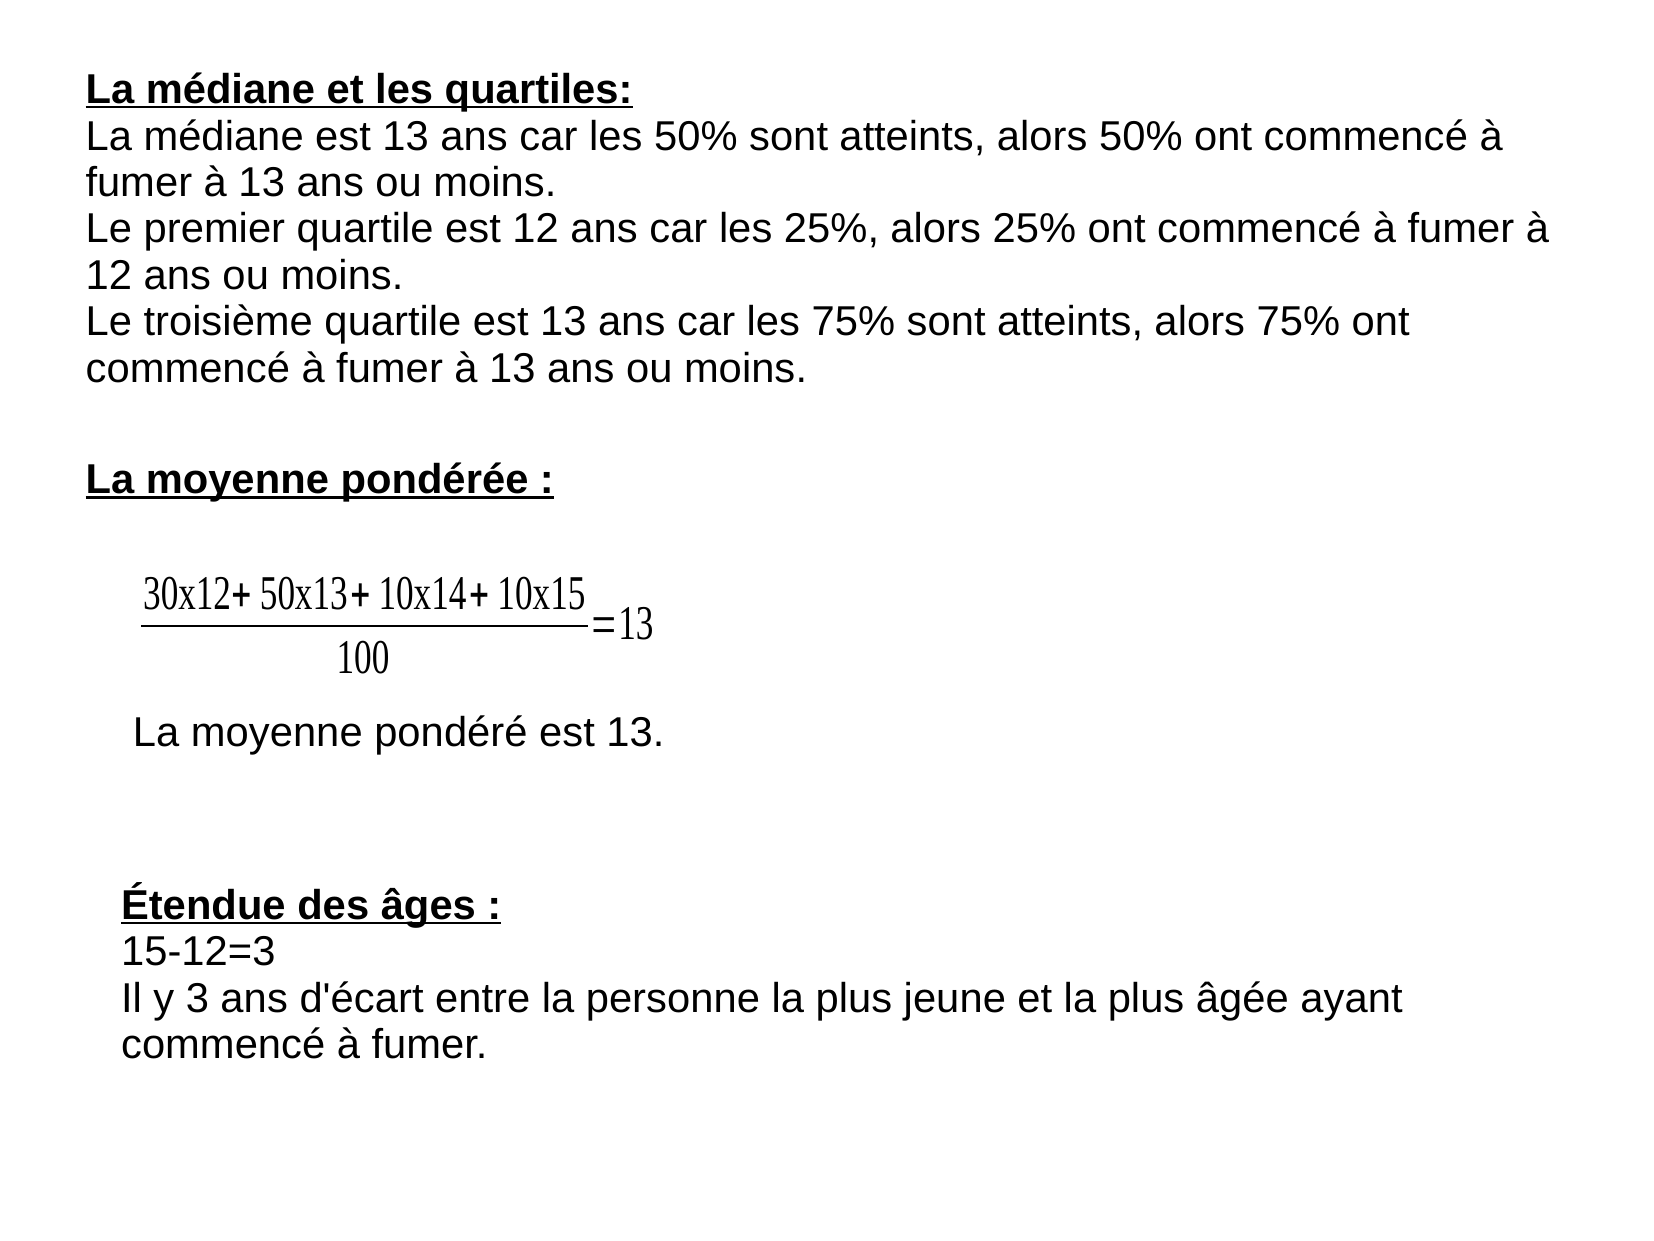

La médiane et les quartiles:
La médiane est 13 ans car les 50% sont atteints, alors 50% ont commencé à fumer à 13 ans ou moins.
Le premier quartile est 12 ans car les 25%, alors 25% ont commencé à fumer à 12 ans ou moins.
Le troisième quartile est 13 ans car les 75% sont atteints, alors 75% ont commencé à fumer à 13 ans ou moins.
La moyenne pondérée :
La moyenne pondéré est 13.
Étendue des âges :
15-12=3
Il y 3 ans d'écart entre la personne la plus jeune et la plus âgée ayant commencé à fumer.